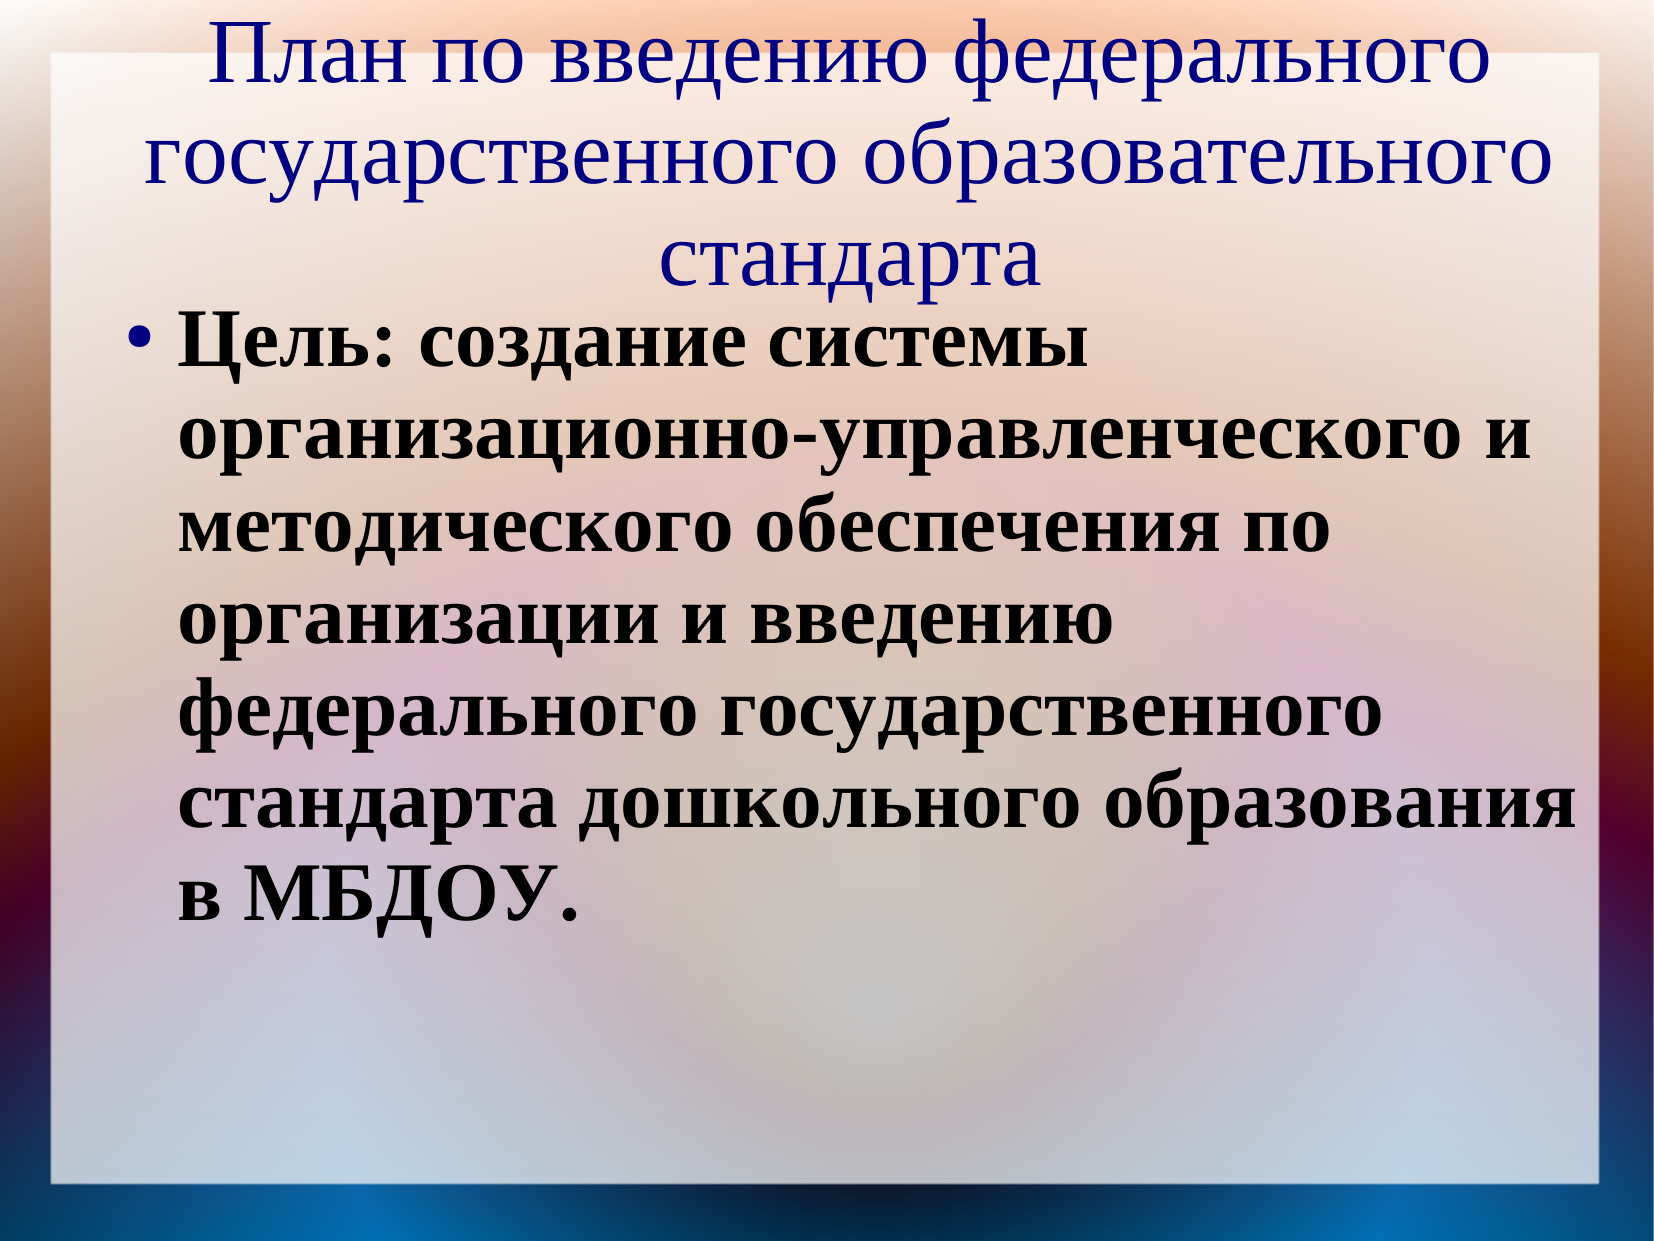

# План по введению федерального государственного образовательного стандарта
Цель: создание системы организационно-управленческого и методического обеспечения по организации и введению федерального государственного стандарта дошкольного образования в МБДОУ.